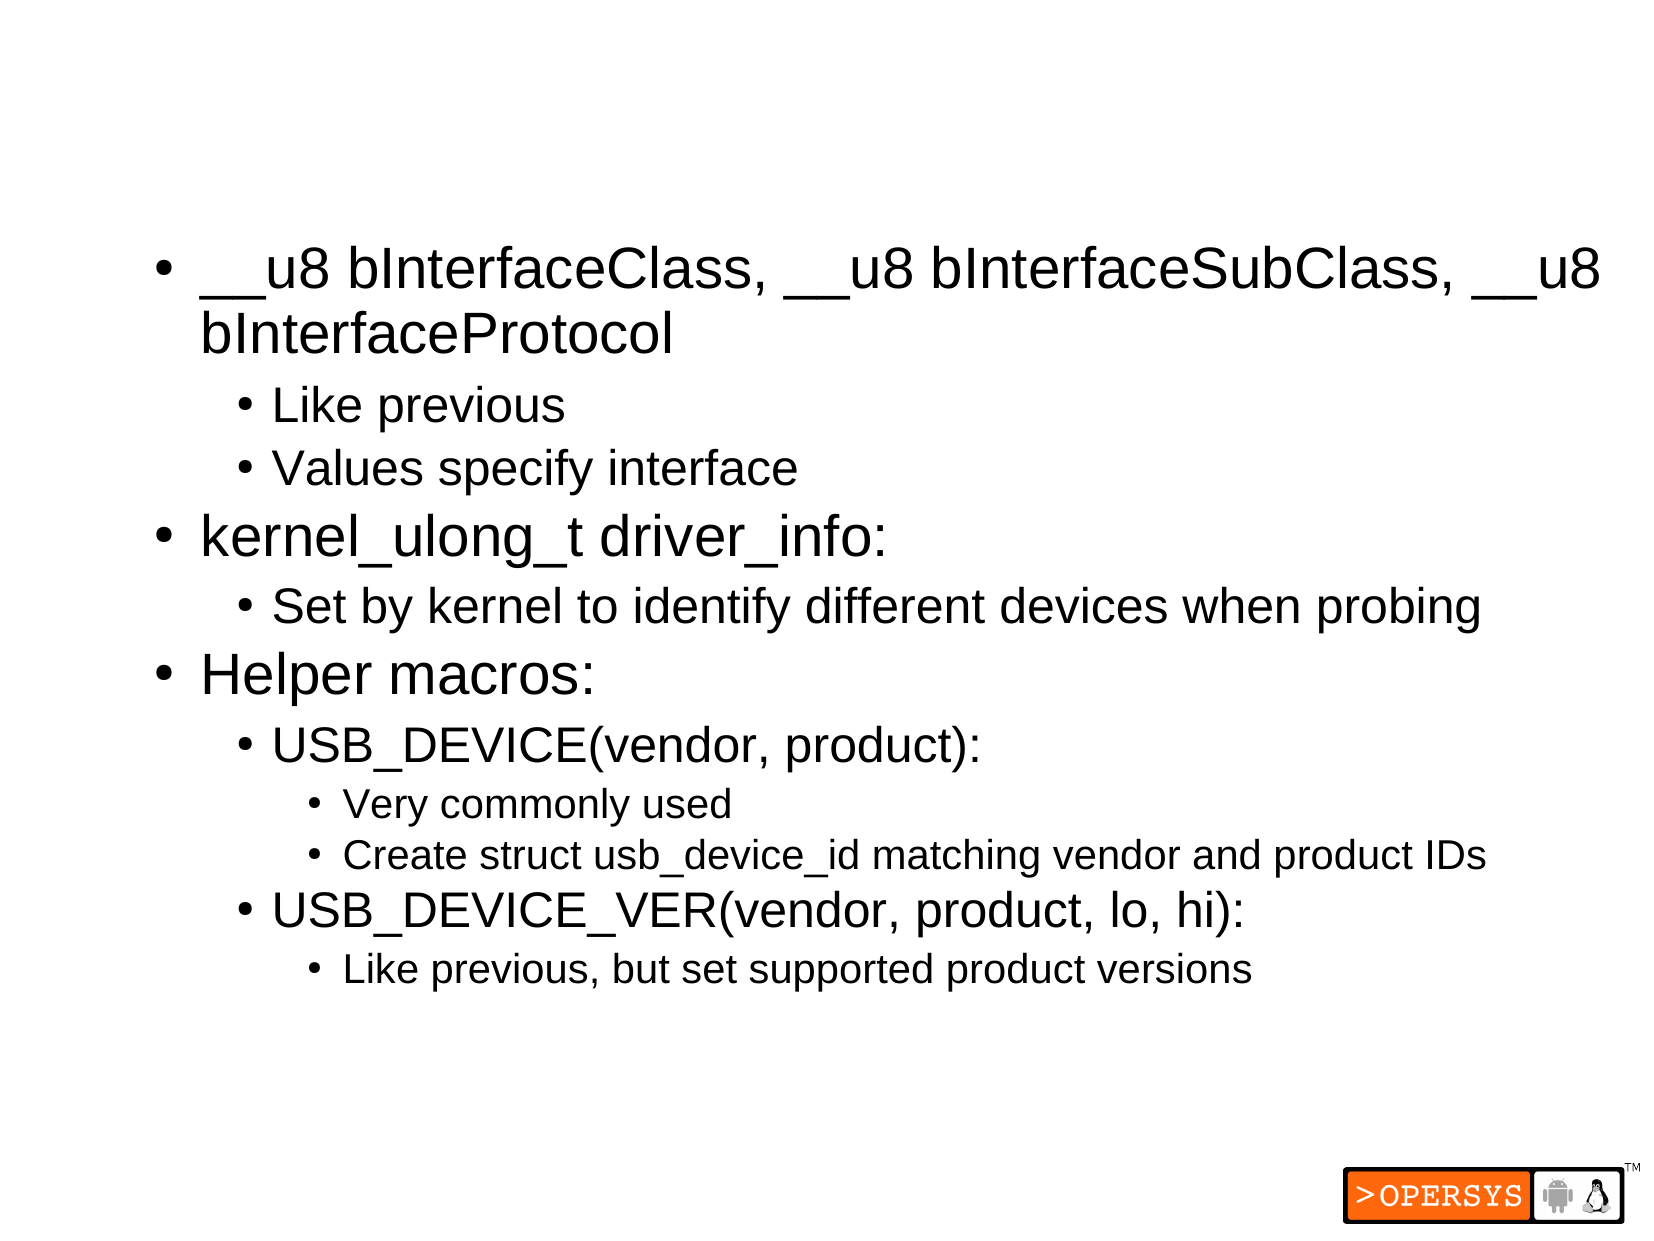

# __u8 bInterfaceClass, __u8 bInterfaceSubClass, __u8 bInterfaceProtocol
Like previous
Values specify interface
kernel_ulong_t driver_info:
Set by kernel to identify different devices when probing
Helper macros:
USB_DEVICE(vendor, product):
Very commonly used
Create struct usb_device_id matching vendor and product IDs
USB_DEVICE_VER(vendor, product, lo, hi):
Like previous, but set supported product versions